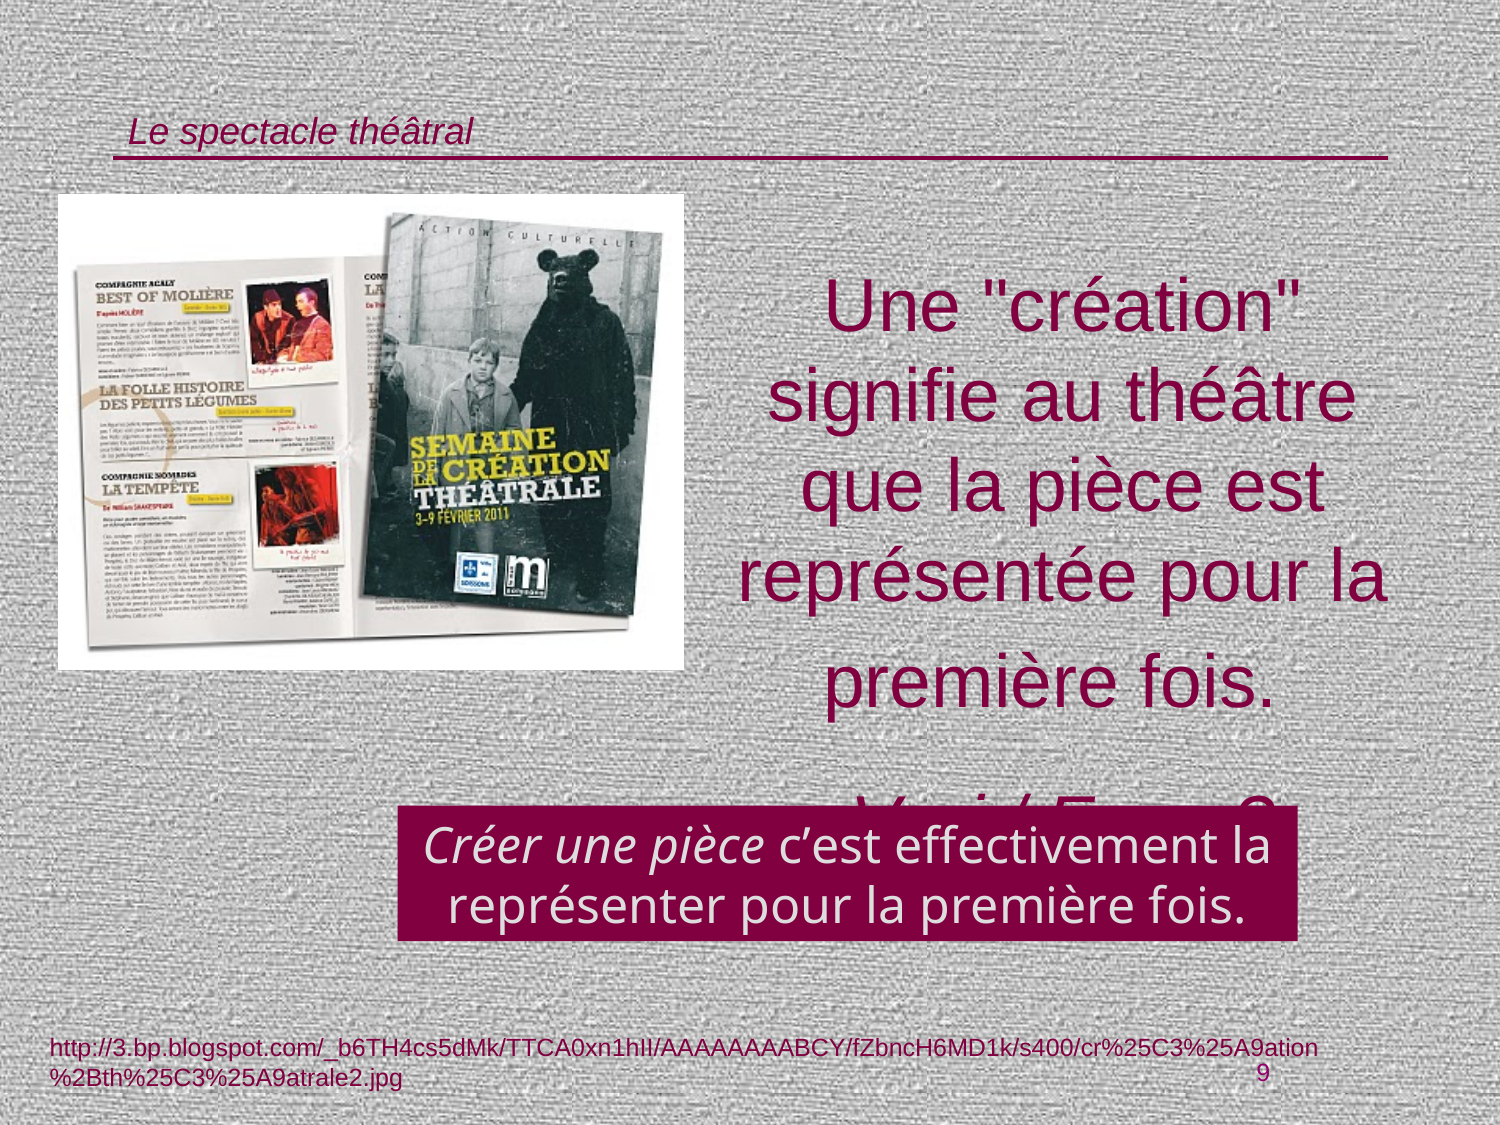

Une "création" signifie au théâtre que la pièce est représentée pour la première fois.
Vrai / Faux ?
Créer une pièce c’est effectivement la représenter pour la première fois.
http://3.bp.blogspot.com/_b6TH4cs5dMk/TTCA0xn1hII/AAAAAAAABCY/fZbncH6MD1k/s400/cr%25C3%25A9ation%2Bth%25C3%25A9atrale2.jpg
9